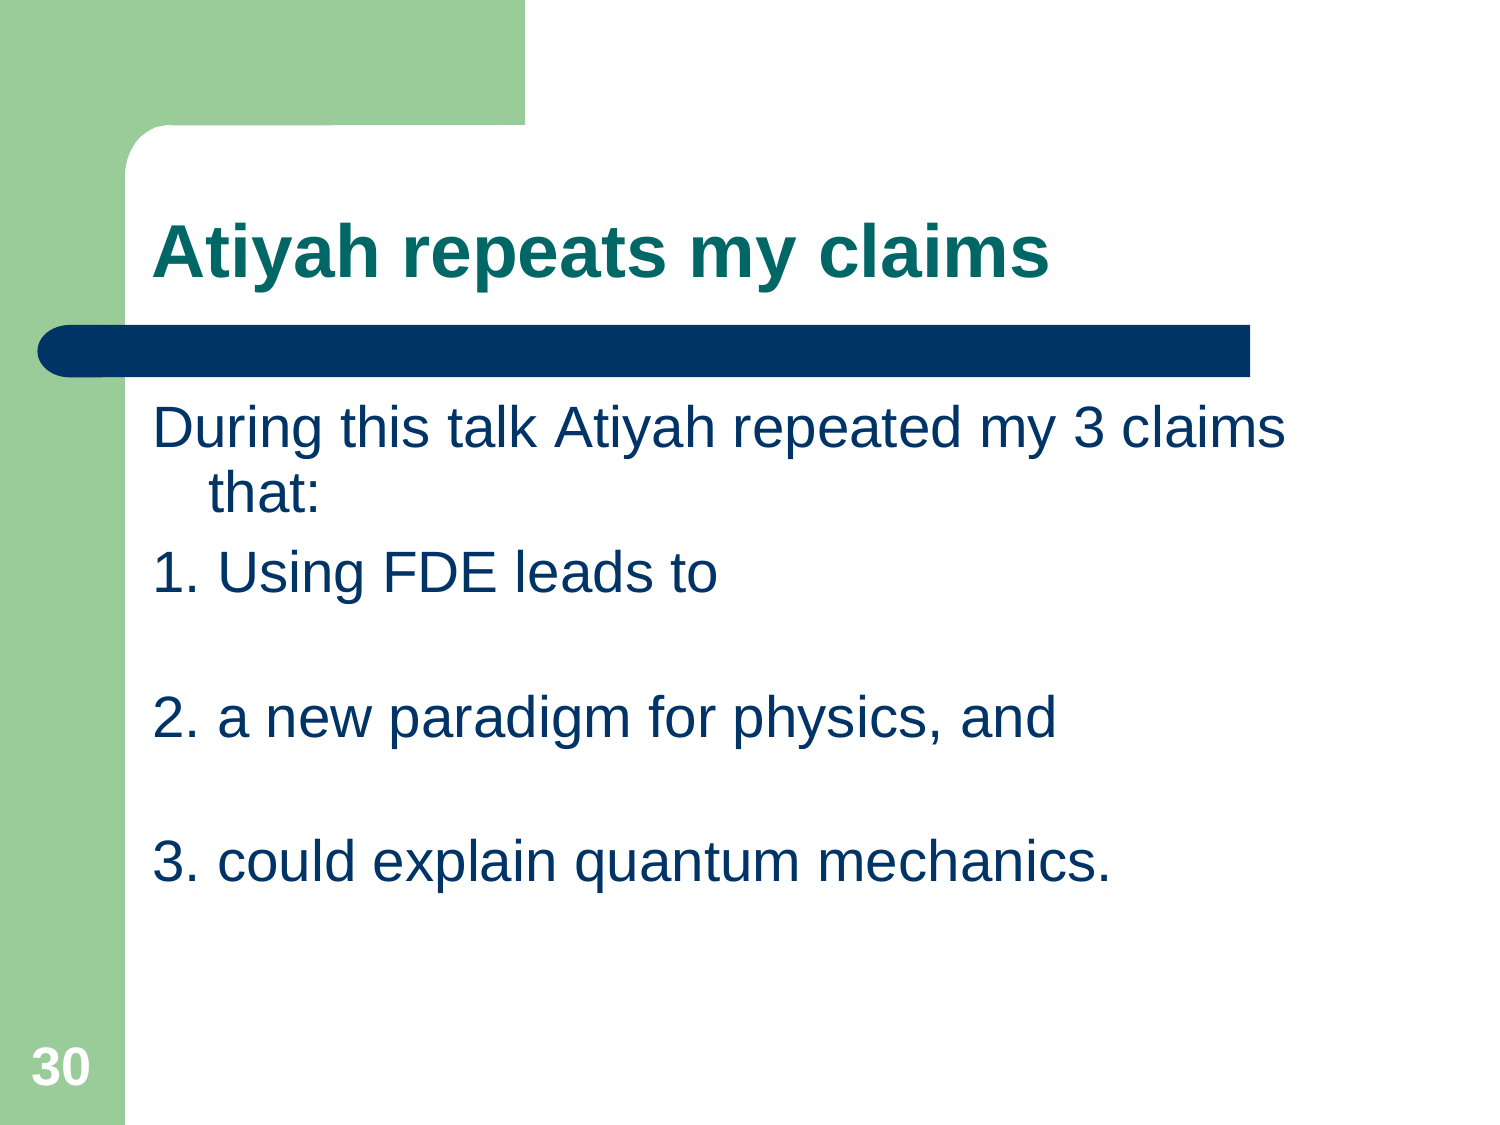

# Atiyah repeats my claims
During this talk Atiyah repeated my 3 claims that:
1. Using FDE leads to
2. a new paradigm for physics, and
3. could explain quantum mechanics.
30